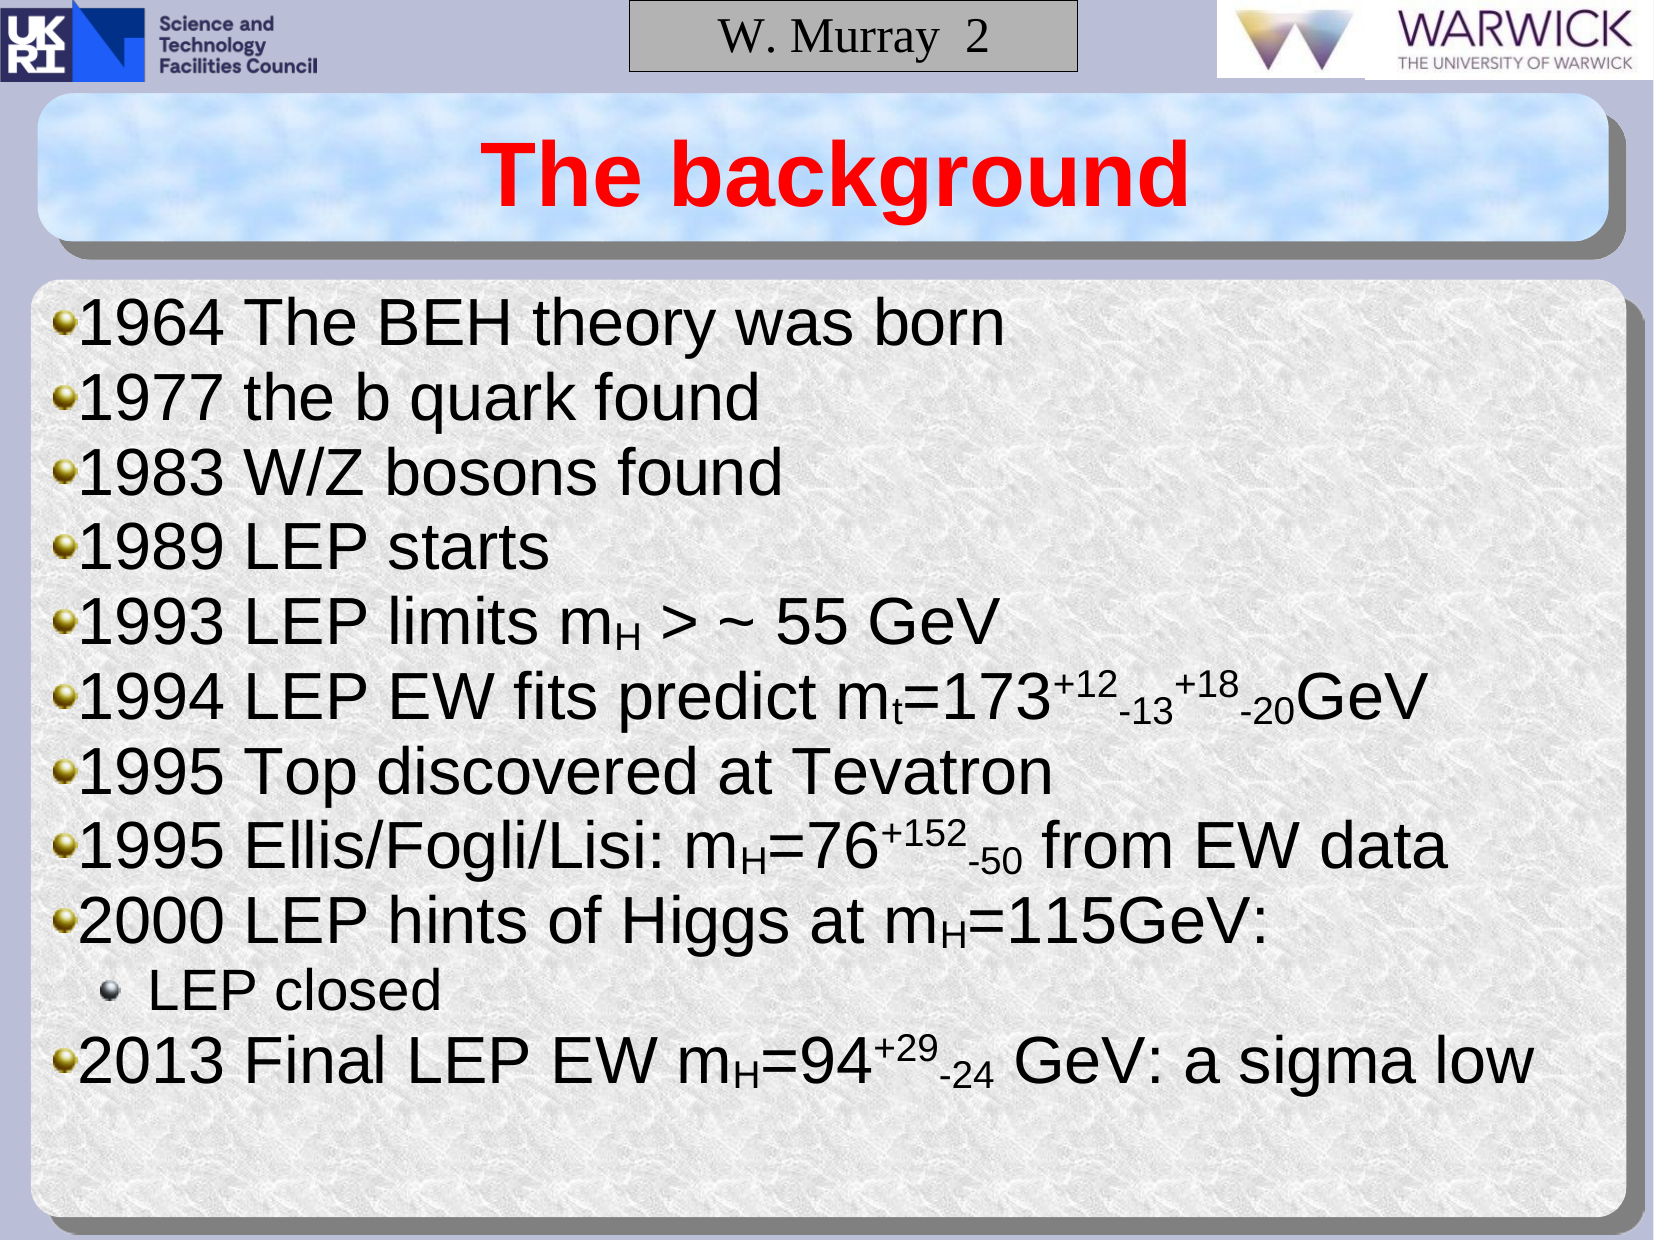

# The background
1964 The BEH theory was born
1977 the b quark found
1983 W/Z bosons found
1989 LEP starts
1993 LEP limits mH > ~ 55 GeV
1994 LEP EW fits predict mt=173+12-13+18-20GeV
1995 Top discovered at Tevatron
1995 Ellis/Fogli/Lisi: mH=76+152-50 from EW data
2000 LEP hints of Higgs at mH=115GeV:
LEP closed
2013 Final LEP EW mH=94+29-24 GeV: a sigma low